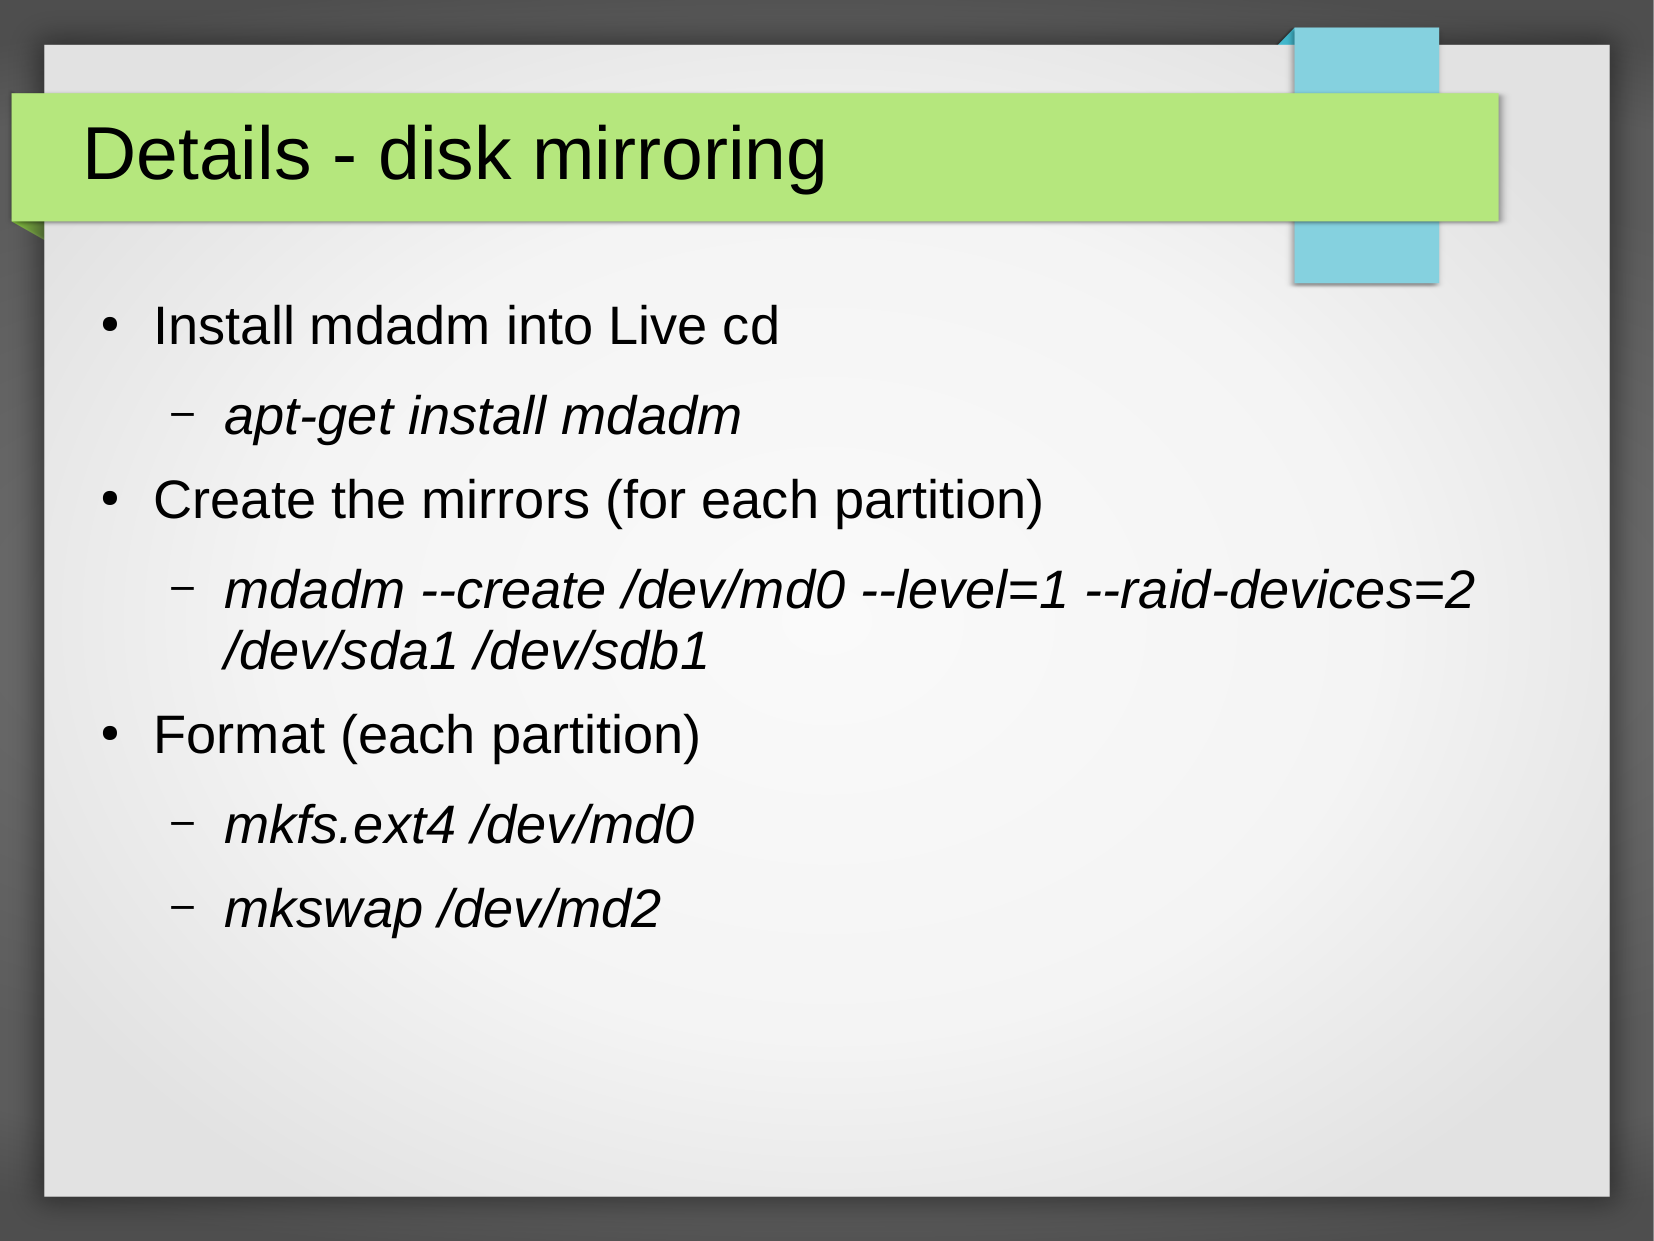

# Details - disk mirroring
Install mdadm into Live cd
apt-get install mdadm
Create the mirrors (for each partition)
mdadm --create /dev/md0 --level=1 --raid-devices=2 /dev/sda1 /dev/sdb1
Format (each partition)
mkfs.ext4 /dev/md0
mkswap /dev/md2